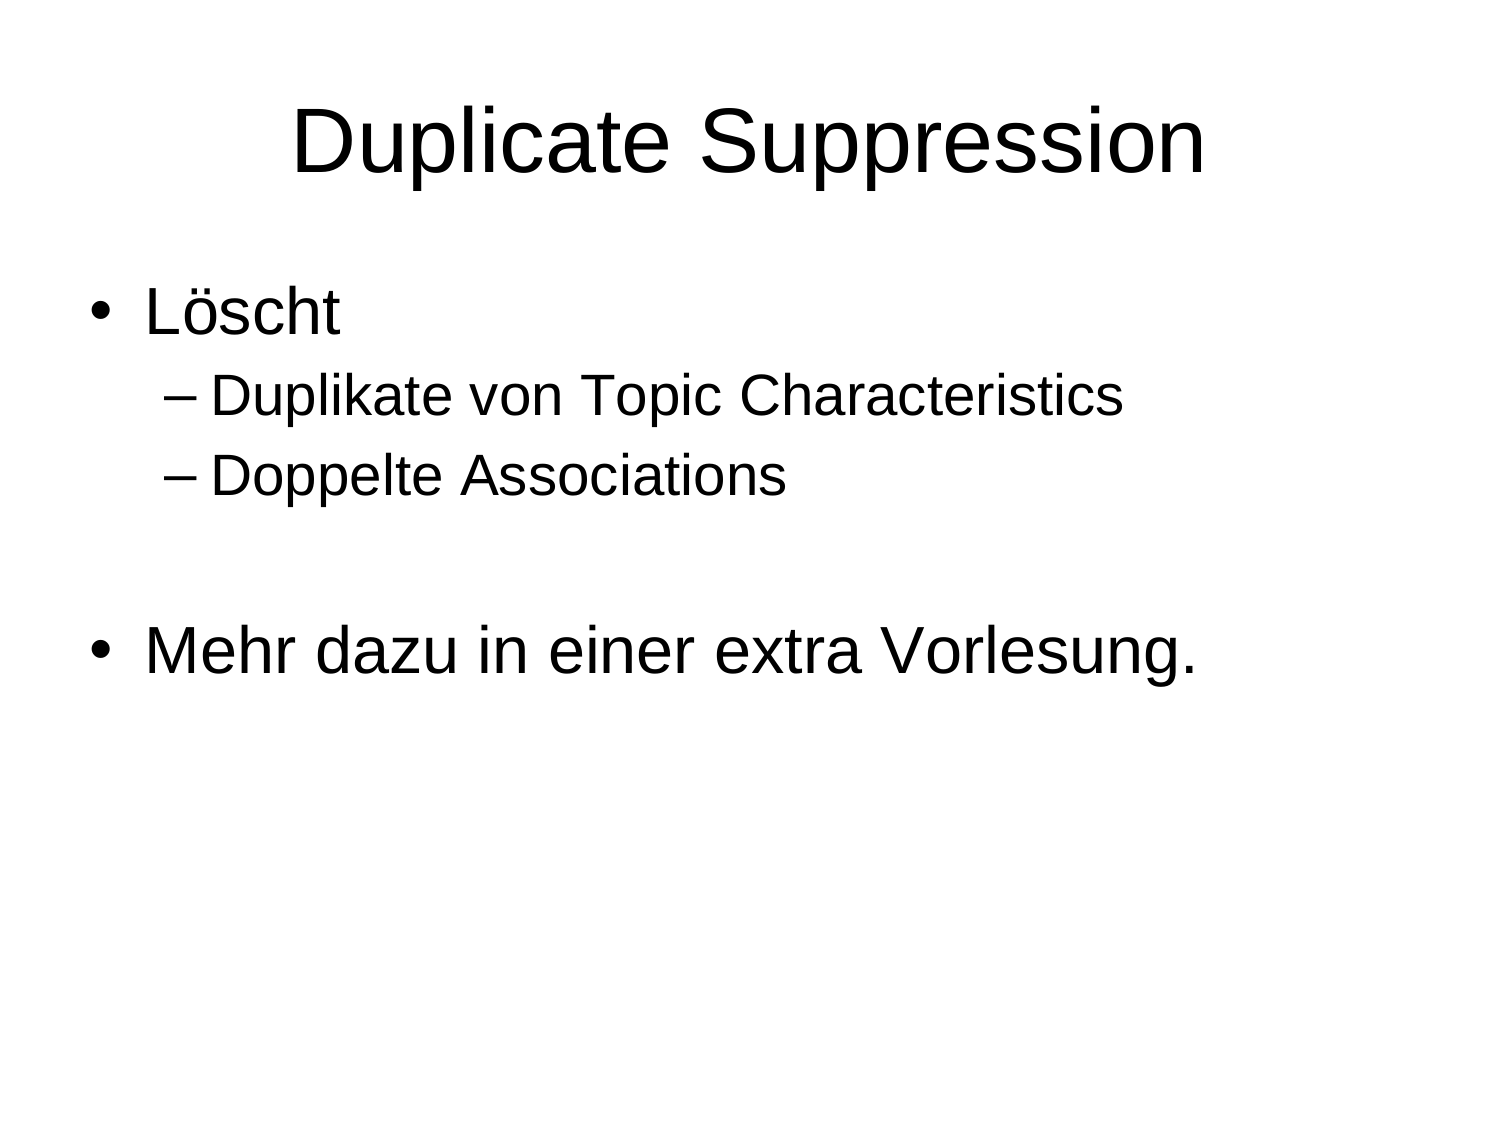

# Duplicate Suppression
Löscht
Duplikate von Topic Characteristics
Doppelte Associations
Mehr dazu in einer extra Vorlesung.